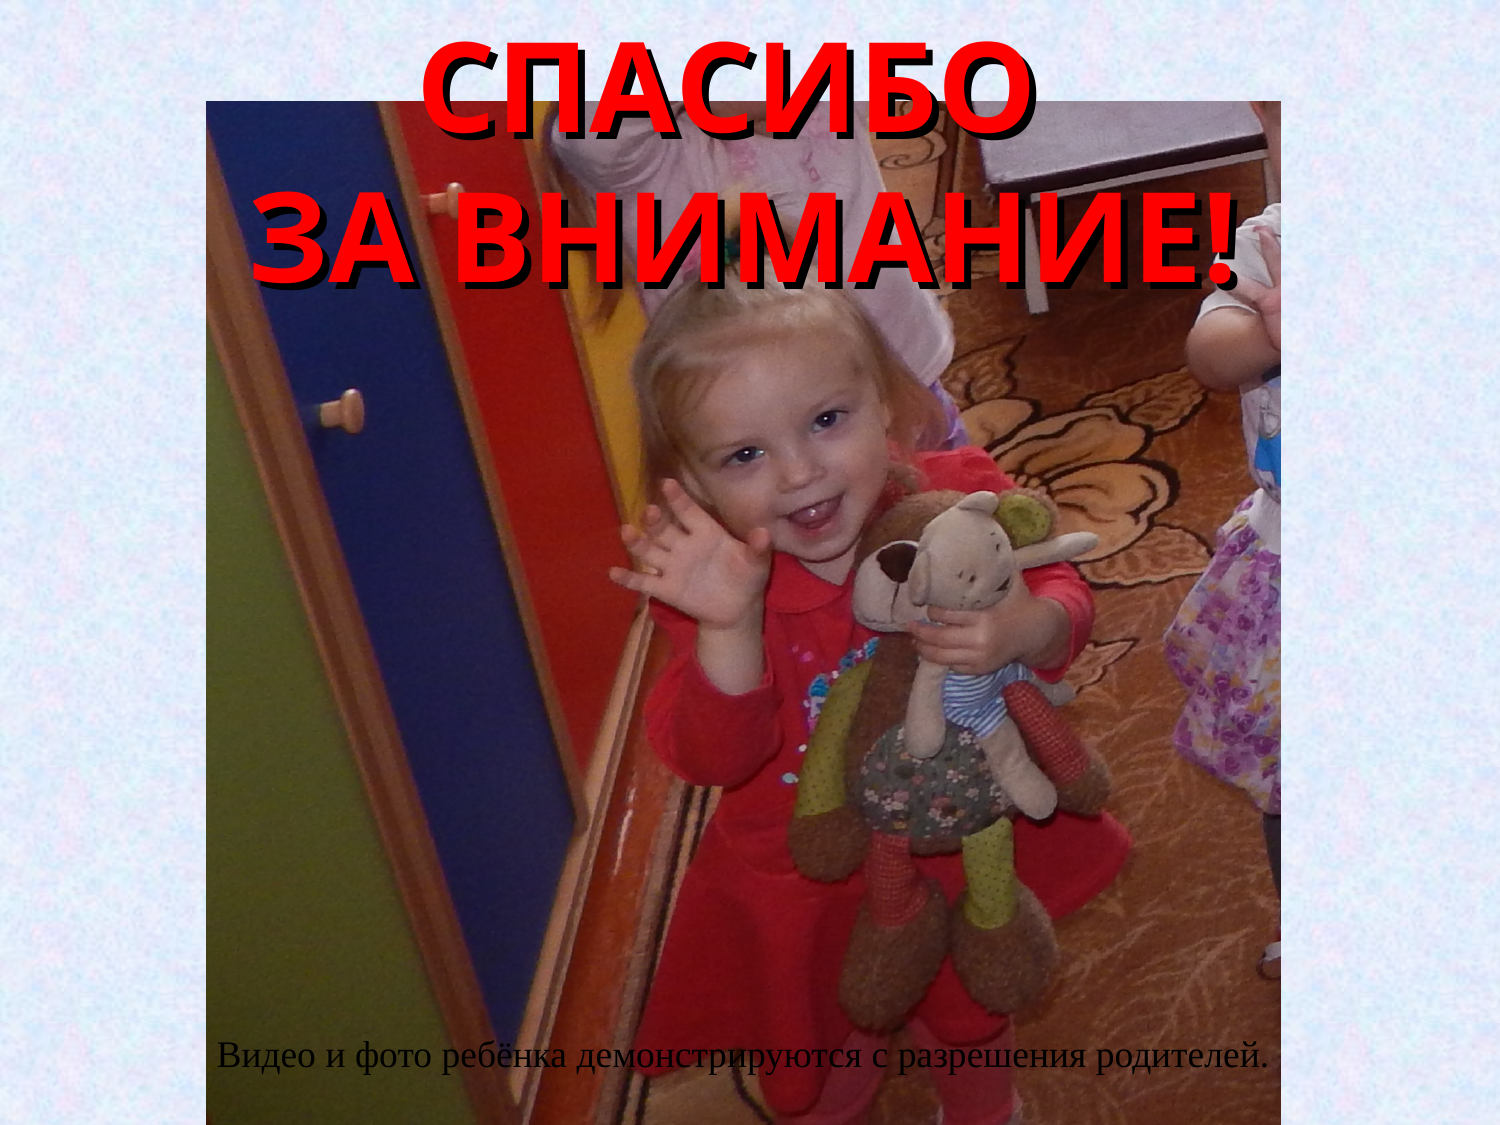

СПАСИБО
ЗА ВНИМАНИЕ!
Видео и фото ребёнка демонстрируются с разрешения родителей.